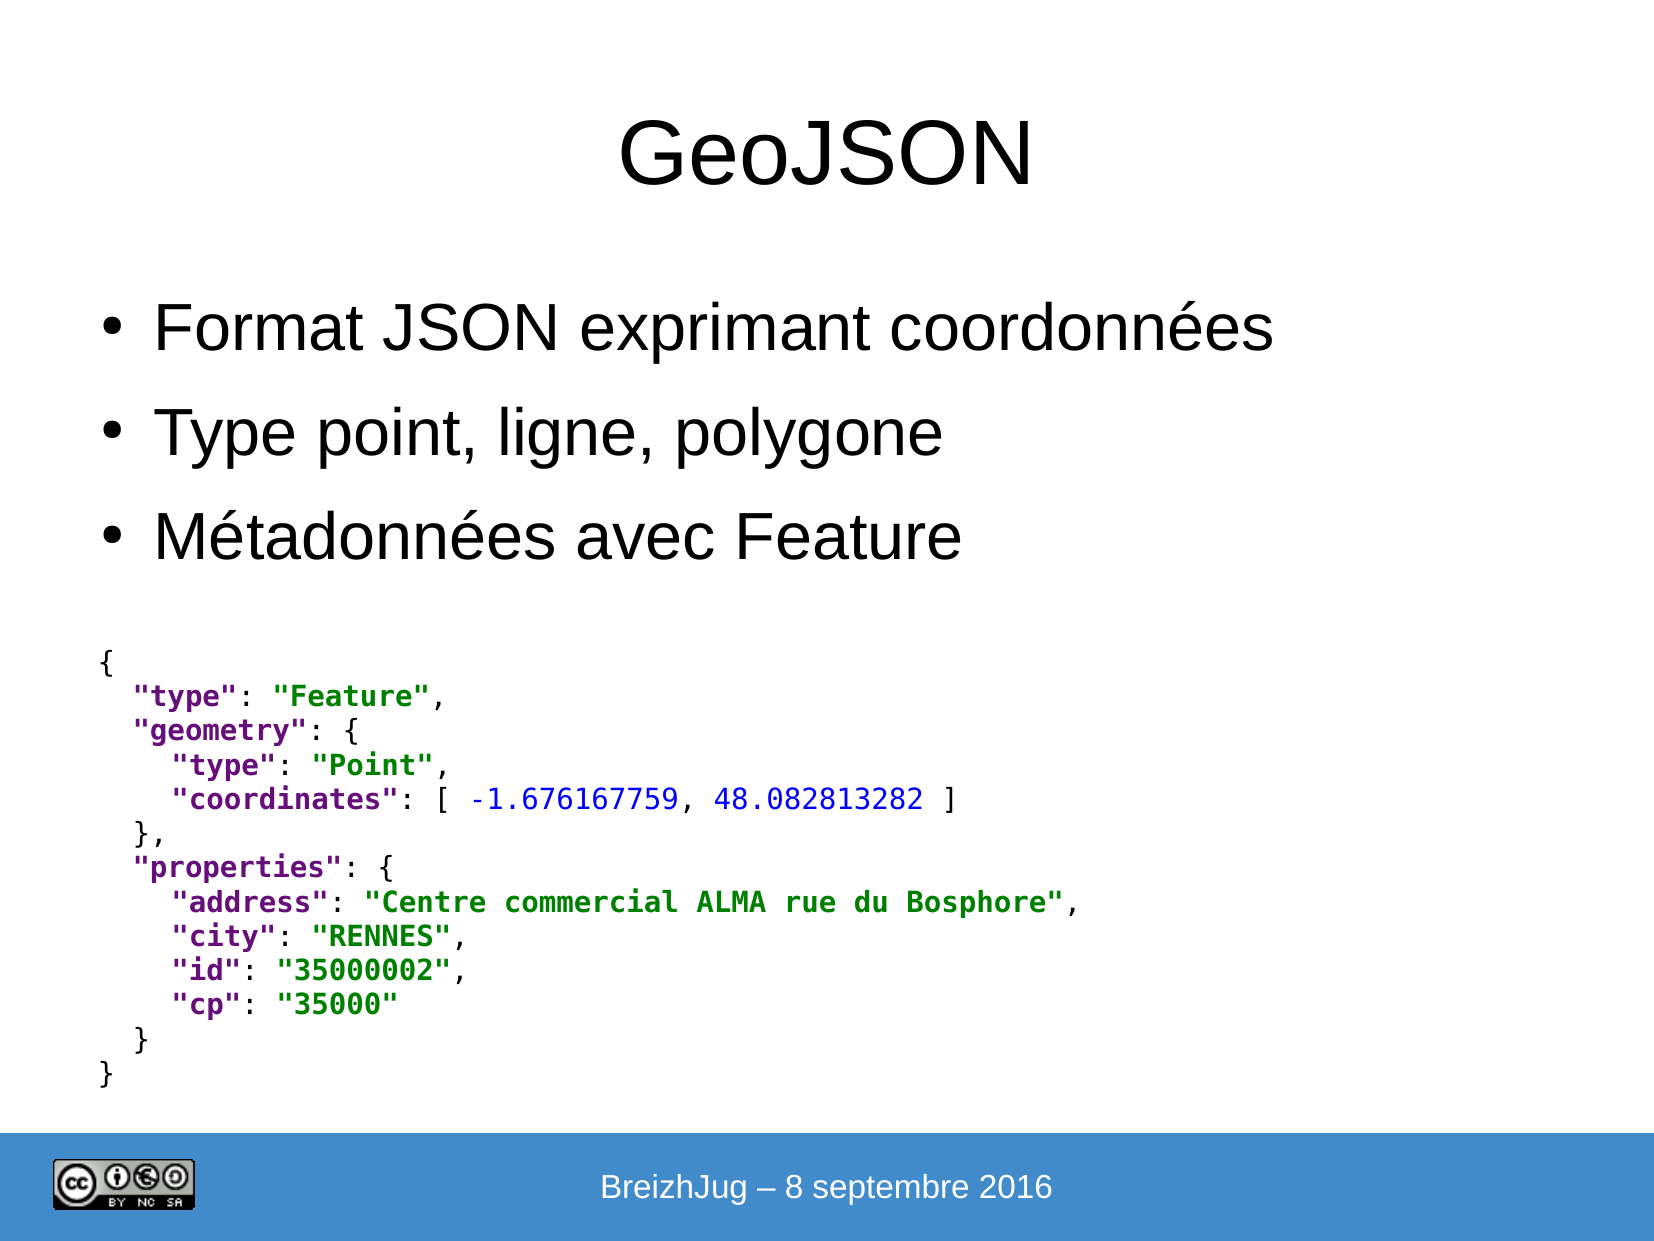

# GeoJSON
Format JSON exprimant coordonnées
Type point, ligne, polygone
Métadonnées avec Feature
{
 "type": "Feature",
 "geometry": {
	"type": "Point",
	"coordinates": [ -1.676167759, 48.082813282 ]
 },
 "properties": {
	"address": "Centre commercial ALMA rue du Bosphore",
	"city": "RENNES",
	"id": "35000002",
	"cp": "35000"
 }
}